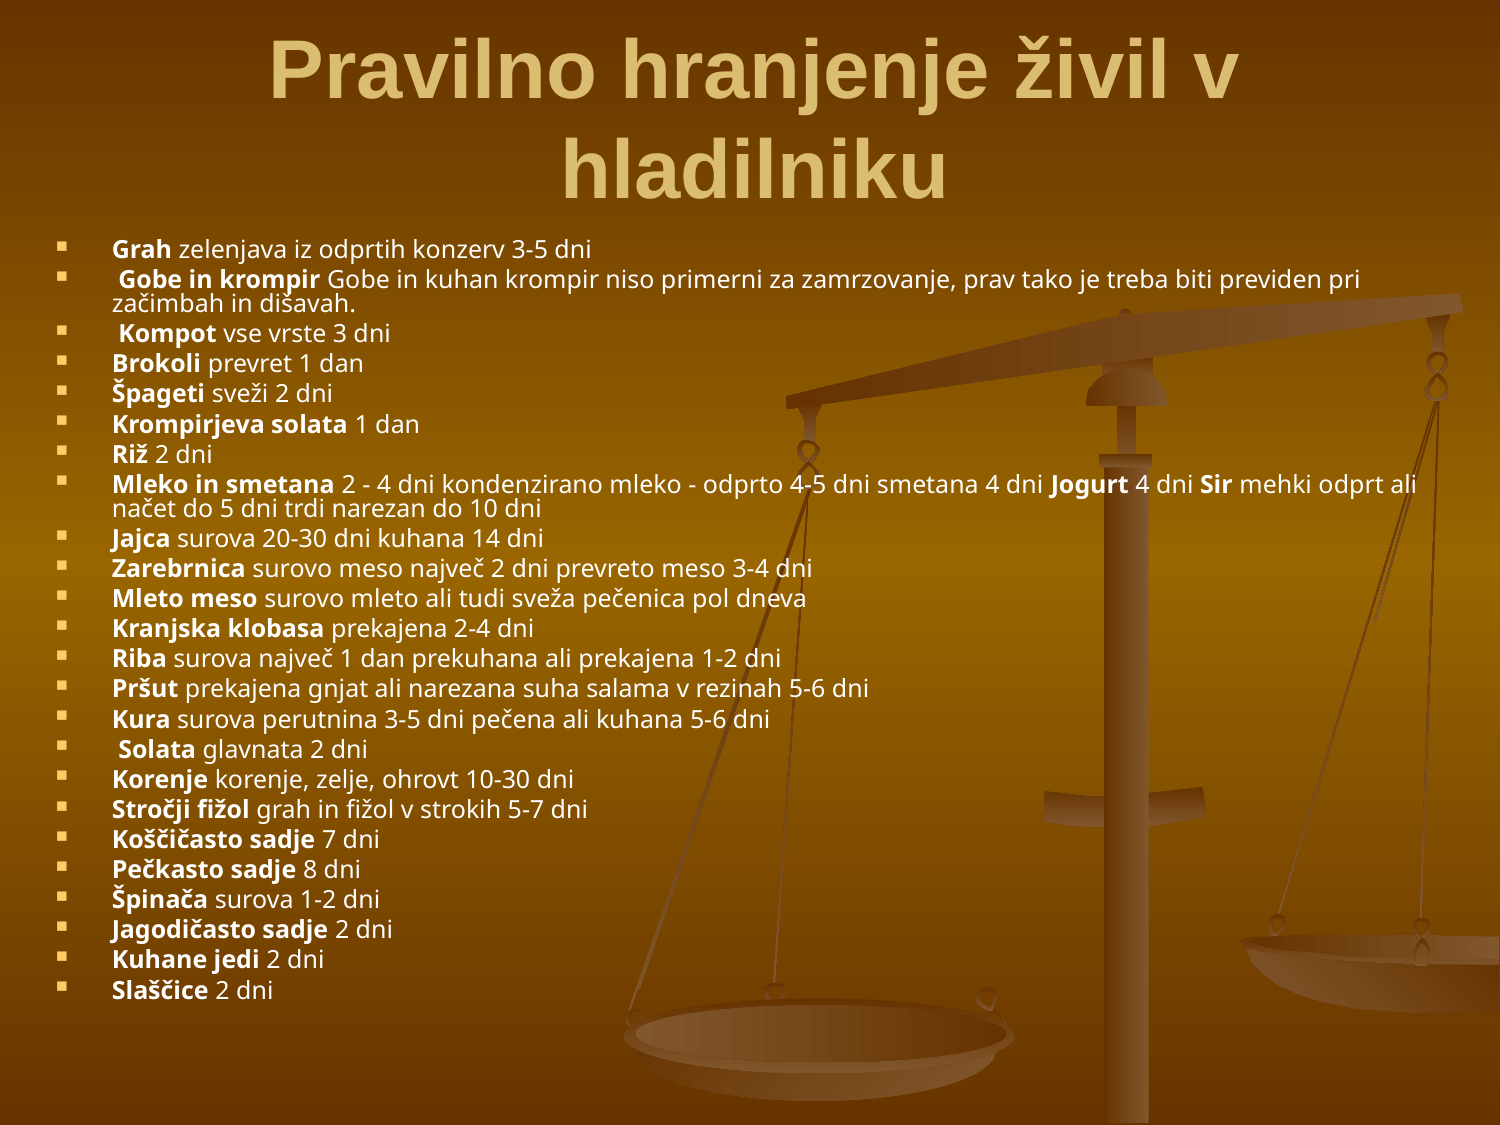

# Pravilno hranjenje živil v hladilniku
Grah zelenjava iz odprtih konzerv 3-5 dni
 Gobe in krompir Gobe in kuhan krompir niso primerni za zamrzovanje, prav tako je treba biti previden pri začimbah in dišavah.
 Kompot vse vrste 3 dni
Brokoli prevret 1 dan
Špageti sveži 2 dni
Krompirjeva solata 1 dan
Riž 2 dni
Mleko in smetana 2 - 4 dni kondenzirano mleko - odprto 4-5 dni smetana 4 dni Jogurt 4 dni Sir mehki odprt ali načet do 5 dni trdi narezan do 10 dni
Jajca surova 20-30 dni kuhana 14 dni
Zarebrnica surovo meso največ 2 dni prevreto meso 3-4 dni
Mleto meso surovo mleto ali tudi sveža pečenica pol dneva
Kranjska klobasa prekajena 2-4 dni
Riba surova največ 1 dan prekuhana ali prekajena 1-2 dni
Pršut prekajena gnjat ali narezana suha salama v rezinah 5-6 dni
Kura surova perutnina 3-5 dni pečena ali kuhana 5-6 dni
 Solata glavnata 2 dni
Korenje korenje, zelje, ohrovt 10-30 dni
Stročji fižol grah in fižol v strokih 5-7 dni
Koščičasto sadje 7 dni
Pečkasto sadje 8 dni
Špinača surova 1-2 dni
Jagodičasto sadje 2 dni
Kuhane jedi 2 dni
Slaščice 2 dni